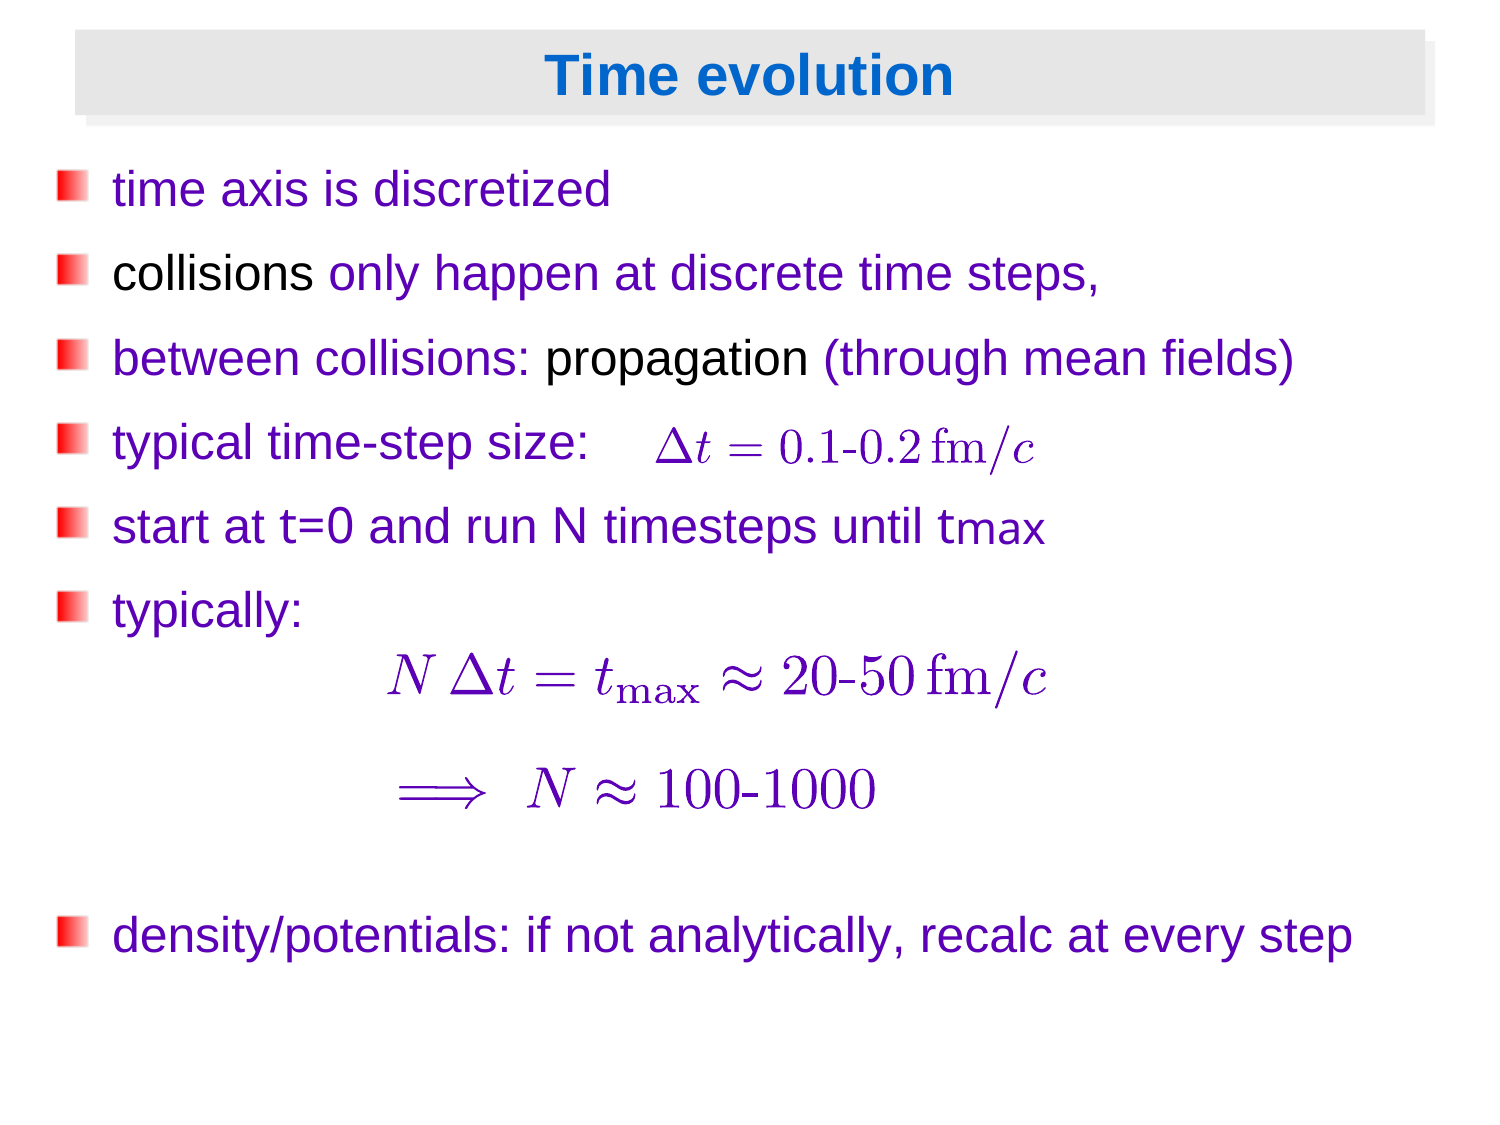

# Time evolution
time axis is discretized
collisions only happen at discrete time steps,
between collisions: propagation (through mean fields)
typical time-step size:
start at t=0 and run N timesteps until tmax
typically:
density/potentials: if not analytically, recalc at every step